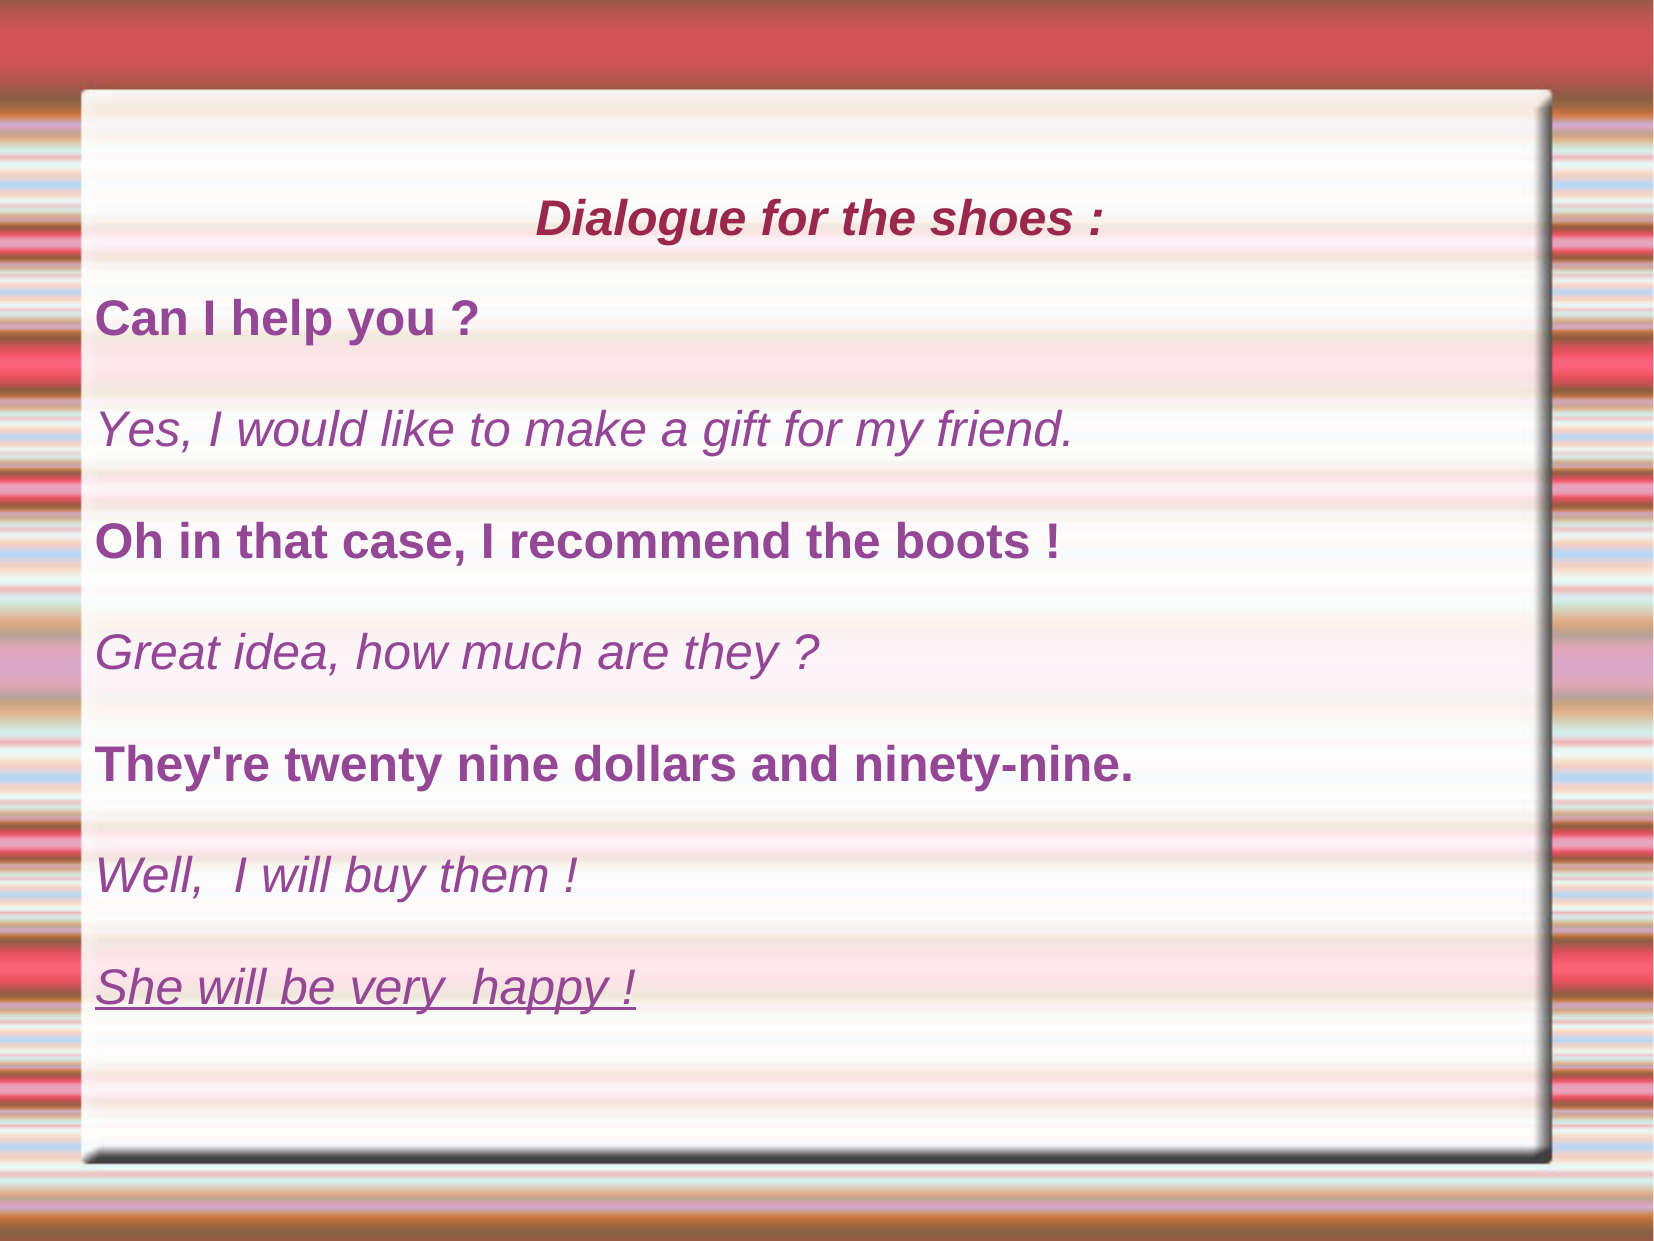

# Dialogue for the shoes :
Can I help you ?
Yes, I would like to make a gift for my friend.
Oh in that case, I recommend the boots !
Great idea, how much are they ?
They're twenty nine dollars and ninety-nine.
Well, I will buy them !
She will be very happy !